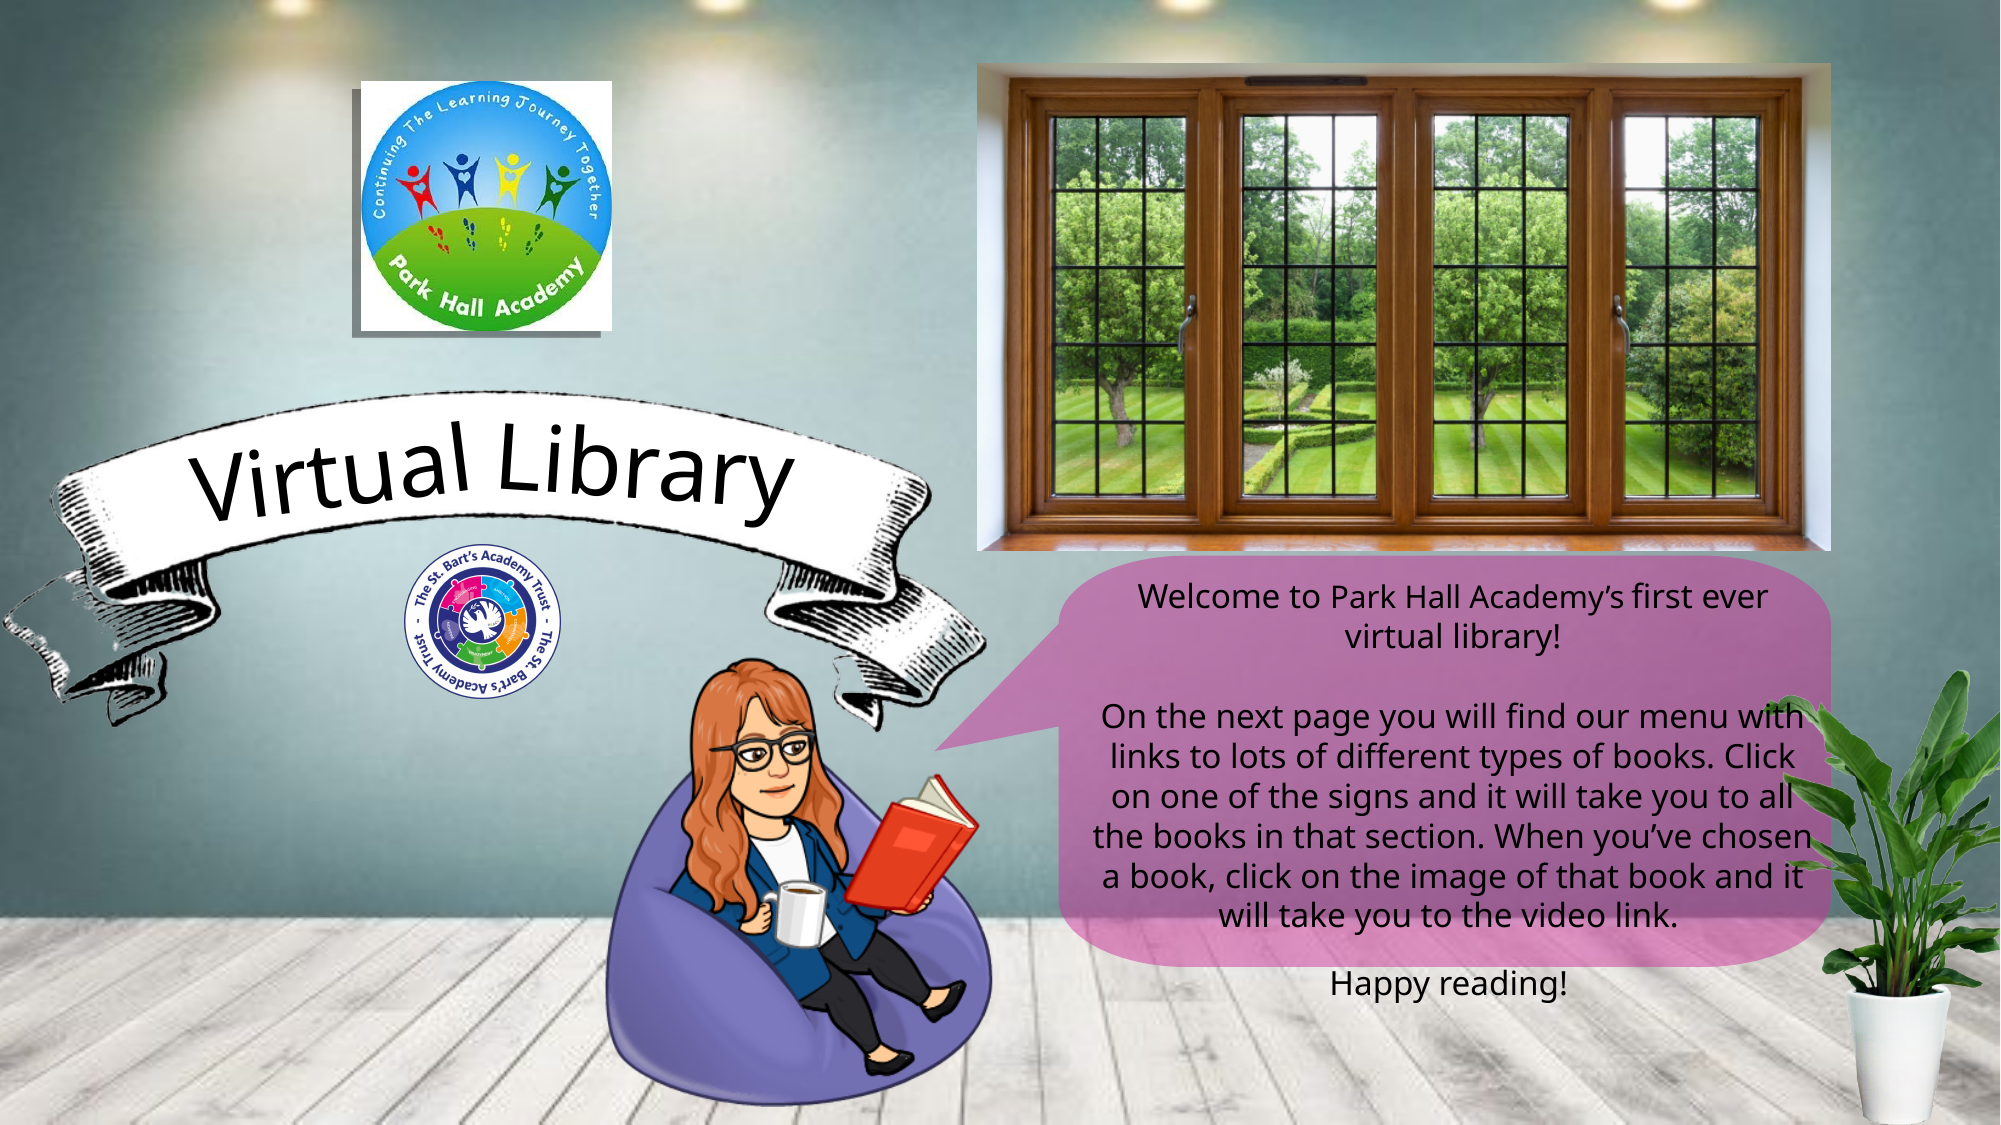

Virtual
Library
Welcome to Park Hall Academy’s first ever virtual library!
On the next page you will find our menu with links to lots of different types of books. Click on one of the signs and it will take you to all the books in that section. When you’ve chosen a book, click on the image of that book and it will take you to the video link.
Happy reading!